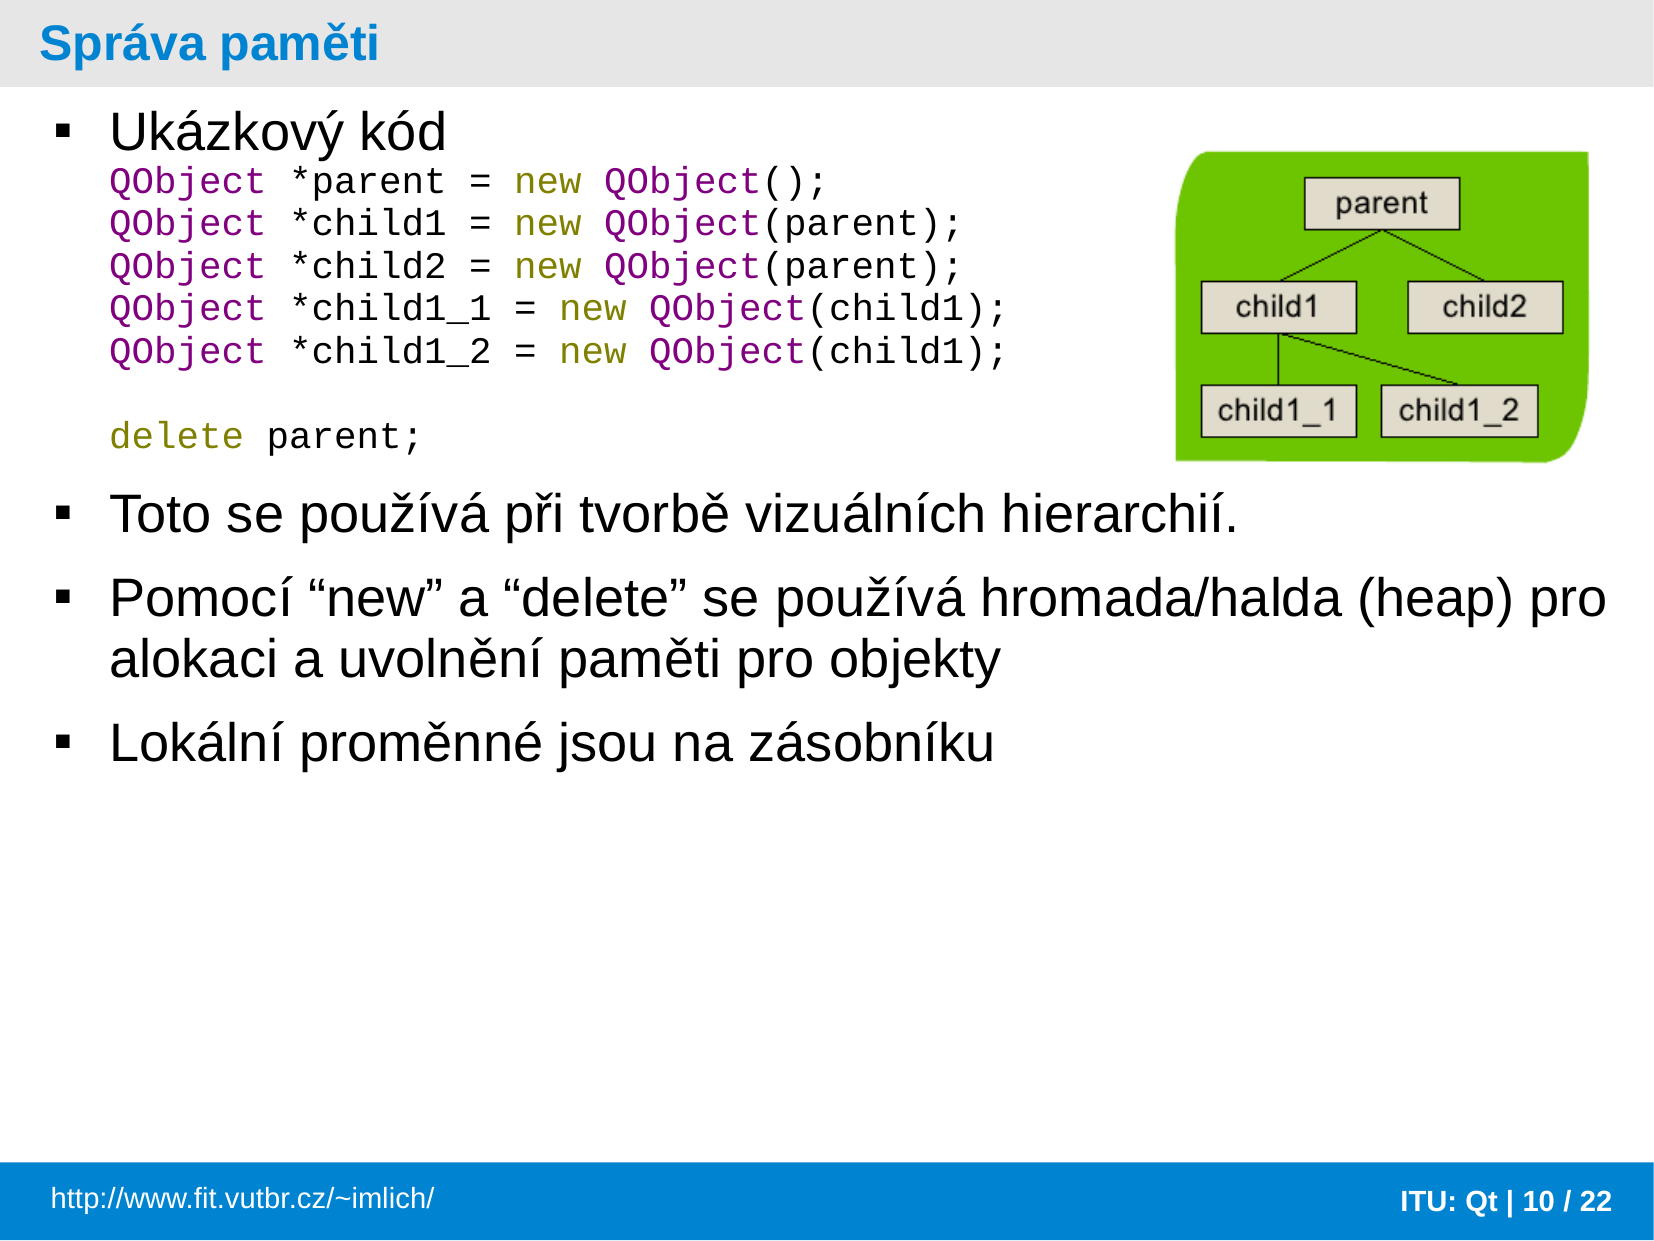

# Správa paměti
Ukázkový kód
QObject *parent = new QObject();
QObject *child1 = new QObject(parent);
QObject *child2 = new QObject(parent);
QObject *child1_1 = new QObject(child1);
QObject *child1_2 = new QObject(child1);
delete parent;
Toto se používá při tvorbě vizuálních hierarchií.
Pomocí “new” a “delete” se používá hromada/halda (heap) pro alokaci a uvolnění paměti pro objekty
Lokální proměnné jsou na zásobníku